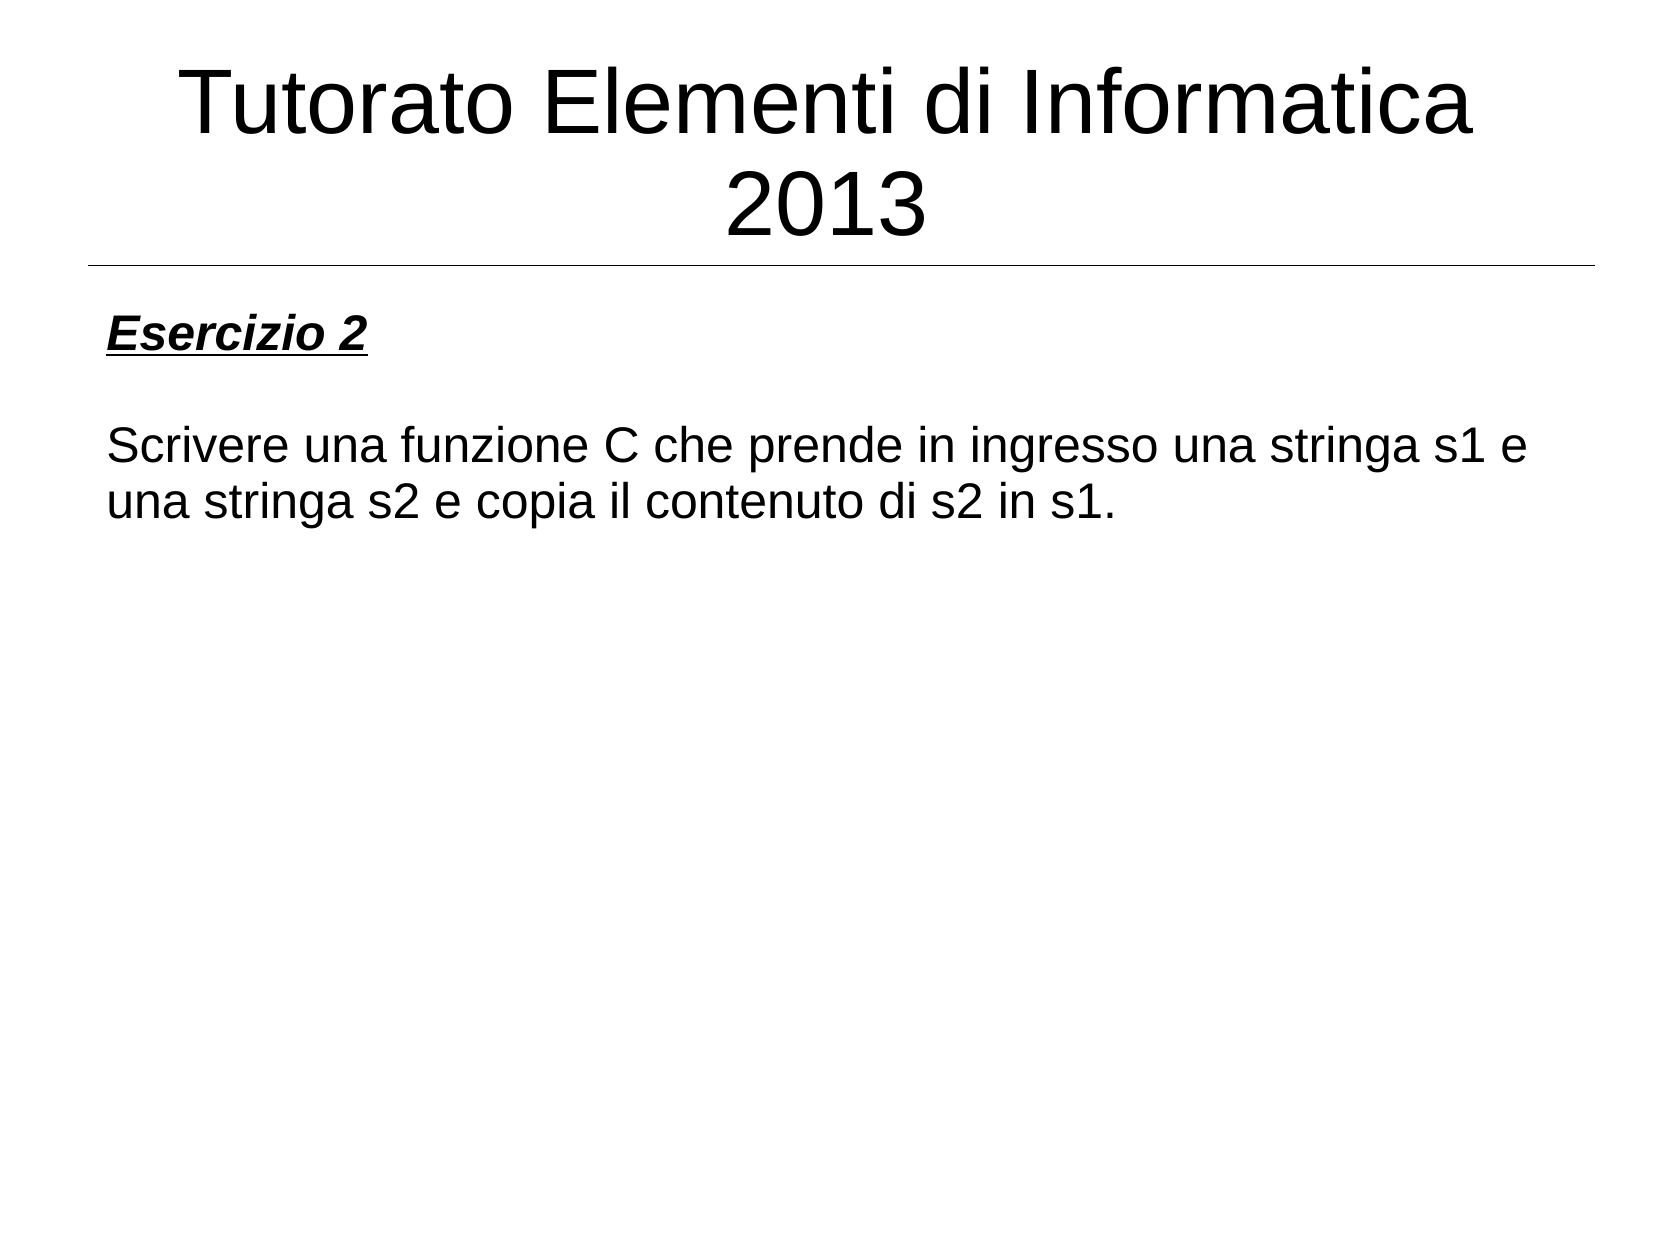

# Tutorato Elementi di Informatica 2013
Esercizio 2
Scrivere una funzione C che prende in ingresso una stringa s1 e una stringa s2 e copia il contenuto di s2 in s1.